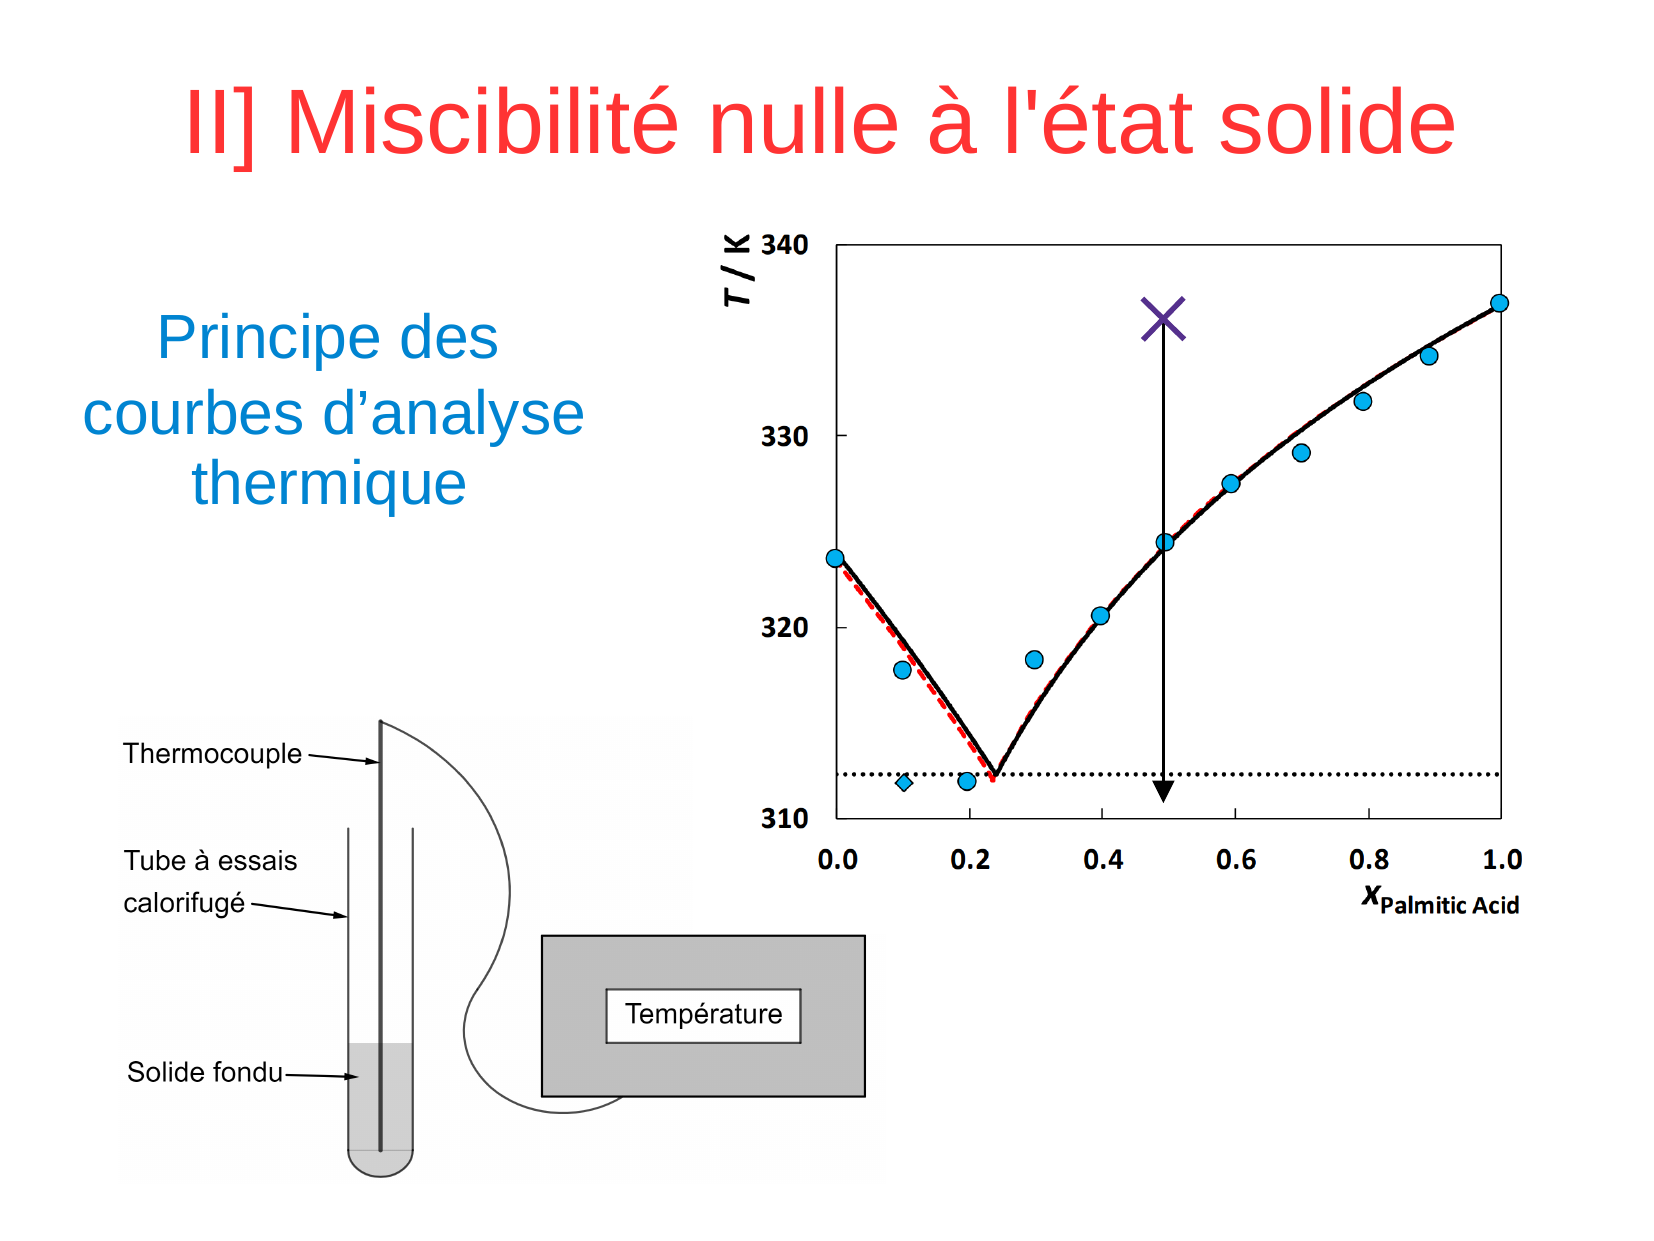

# II] Miscibilité nulle à l'état solide Principe des courbes d’analyse thermique